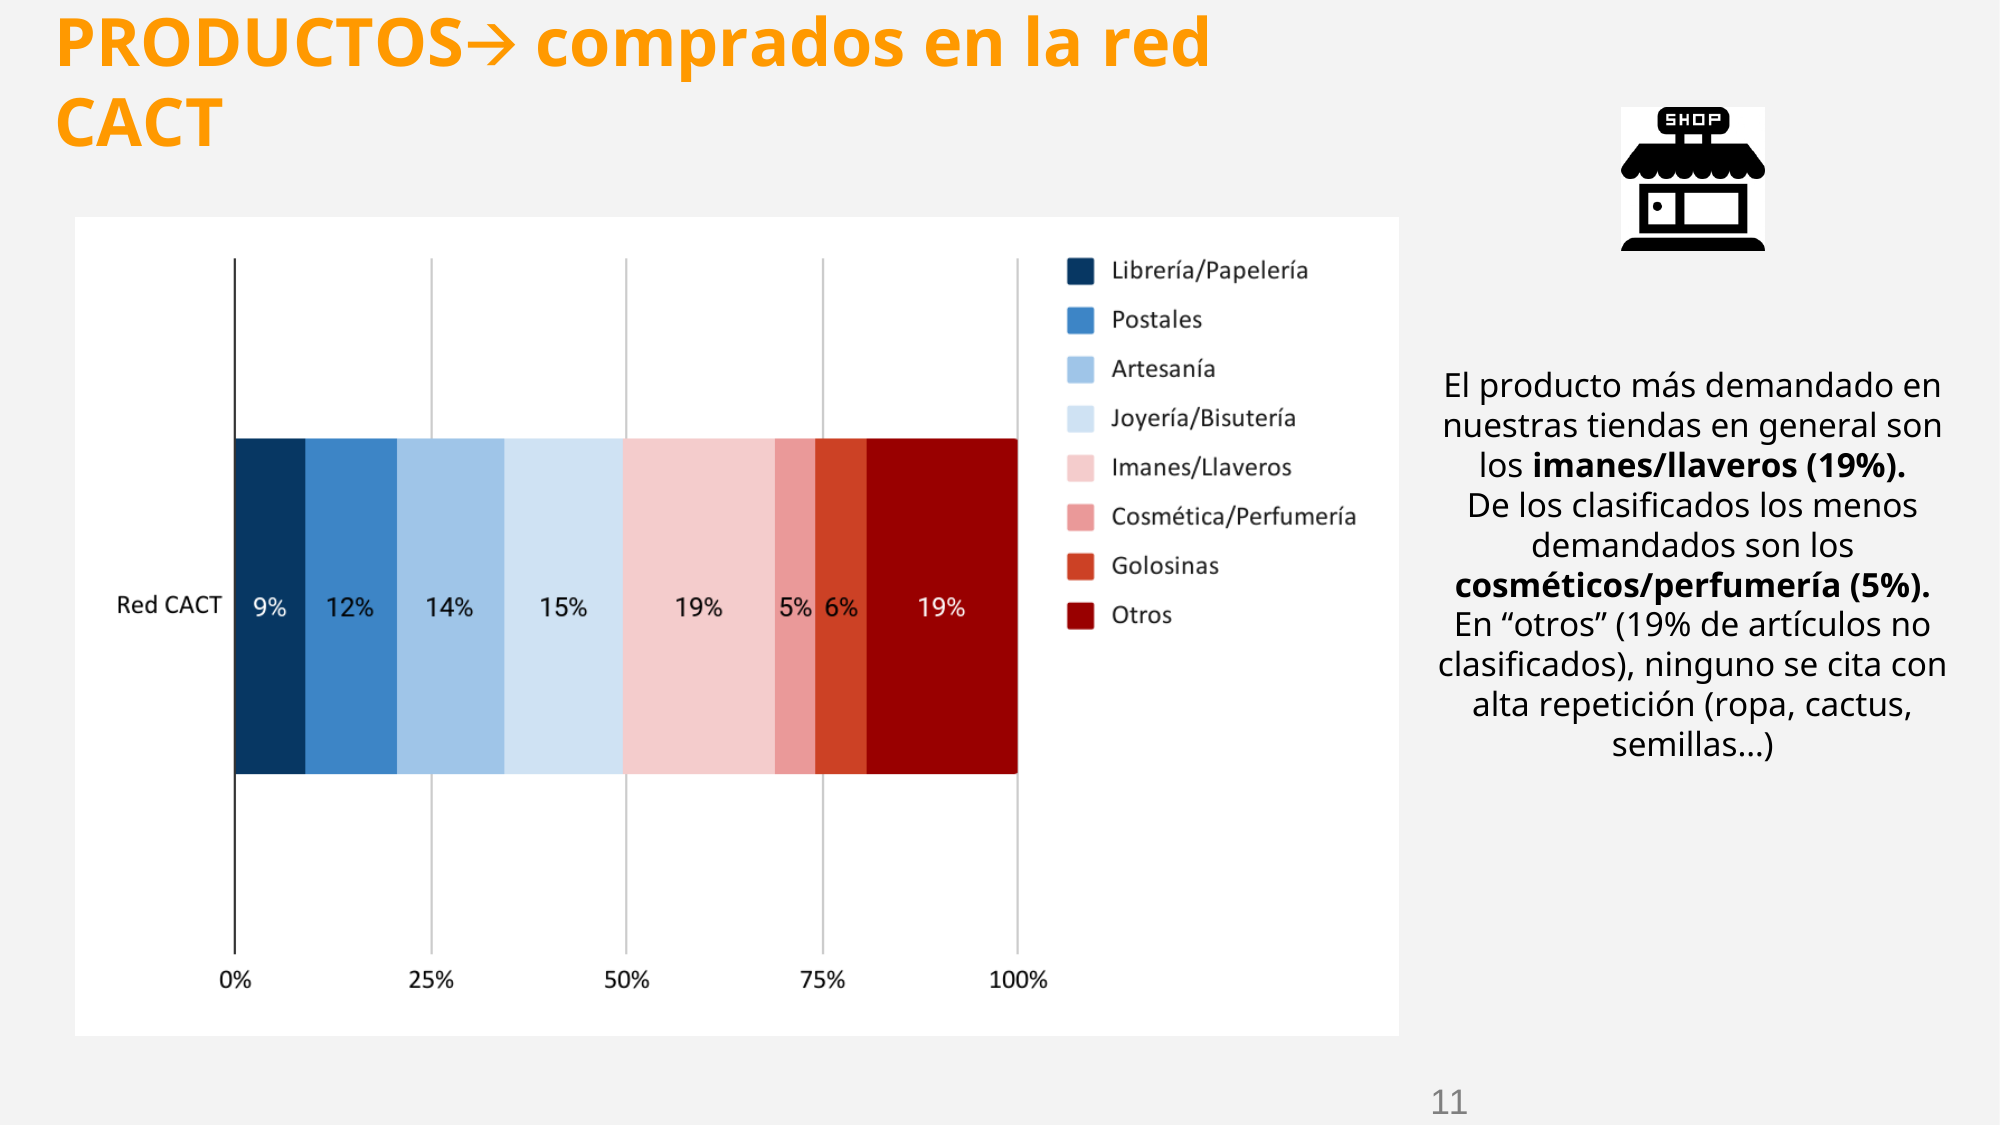

PRODUCTOS🡪 comprados en la red CACT
El producto más demandado en nuestras tiendas en general son los imanes/llaveros (19%).
De los clasificados los menos demandados son los cosméticos/perfumería (5%).
En “otros” (19% de artículos no clasificados), ninguno se cita con alta repetición (ropa, cactus, semillas…)